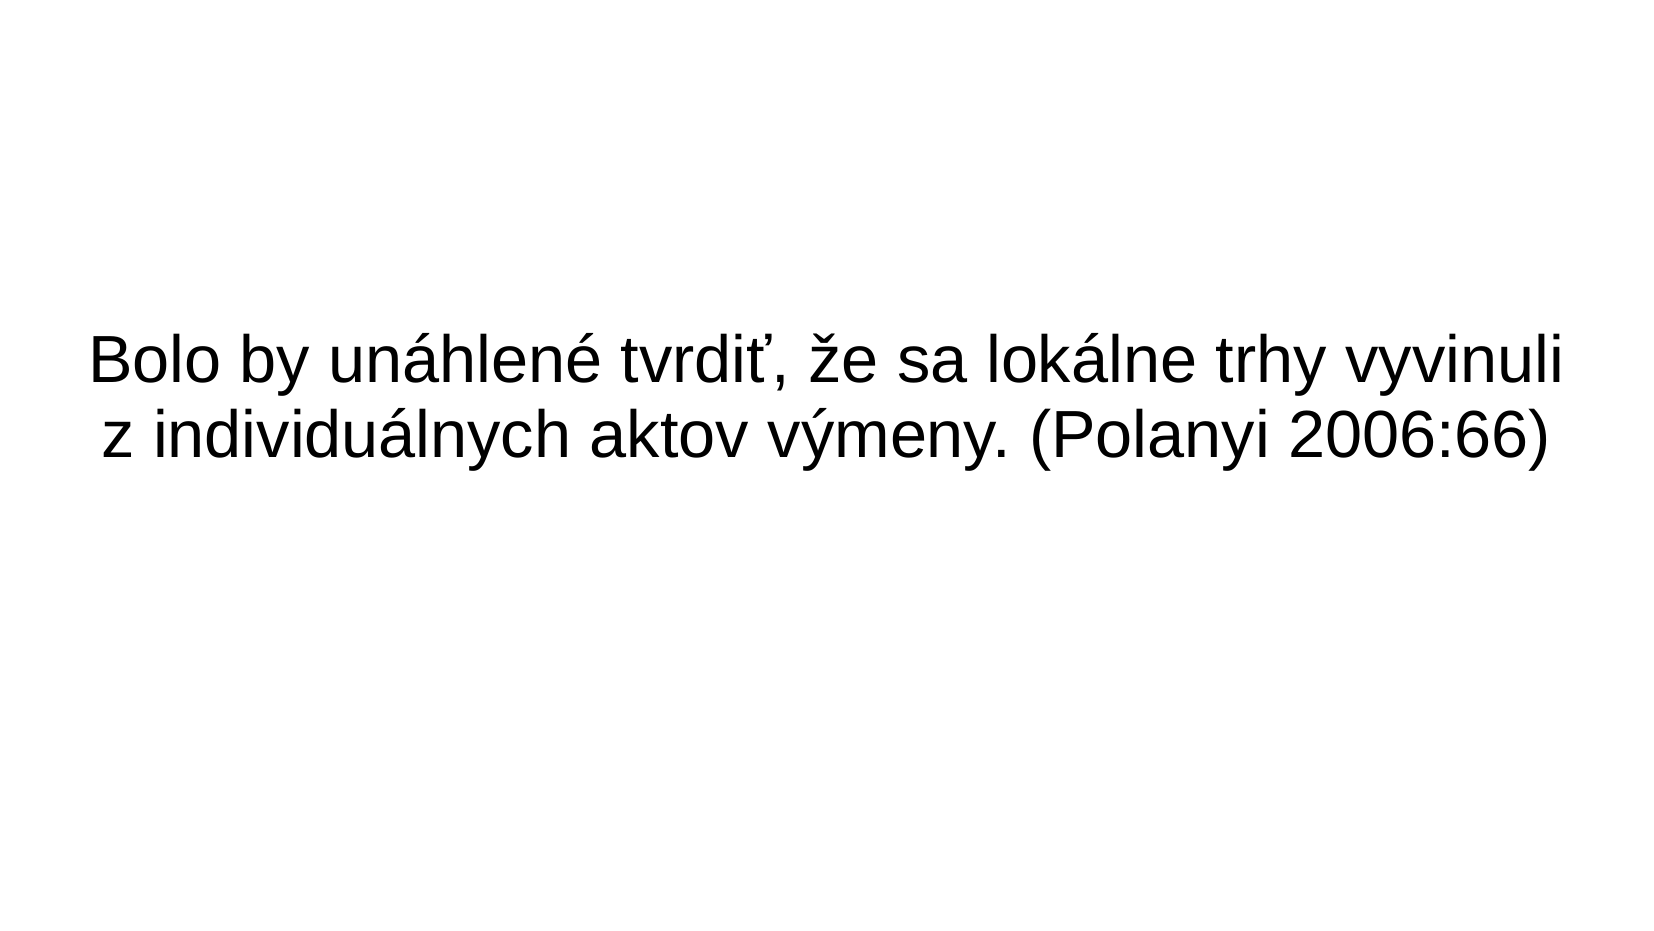

# Bolo by unáhlené tvrdiť, že sa lokálne trhy vyvinuli z individuálnych aktov výmeny. (Polanyi 2006:66)